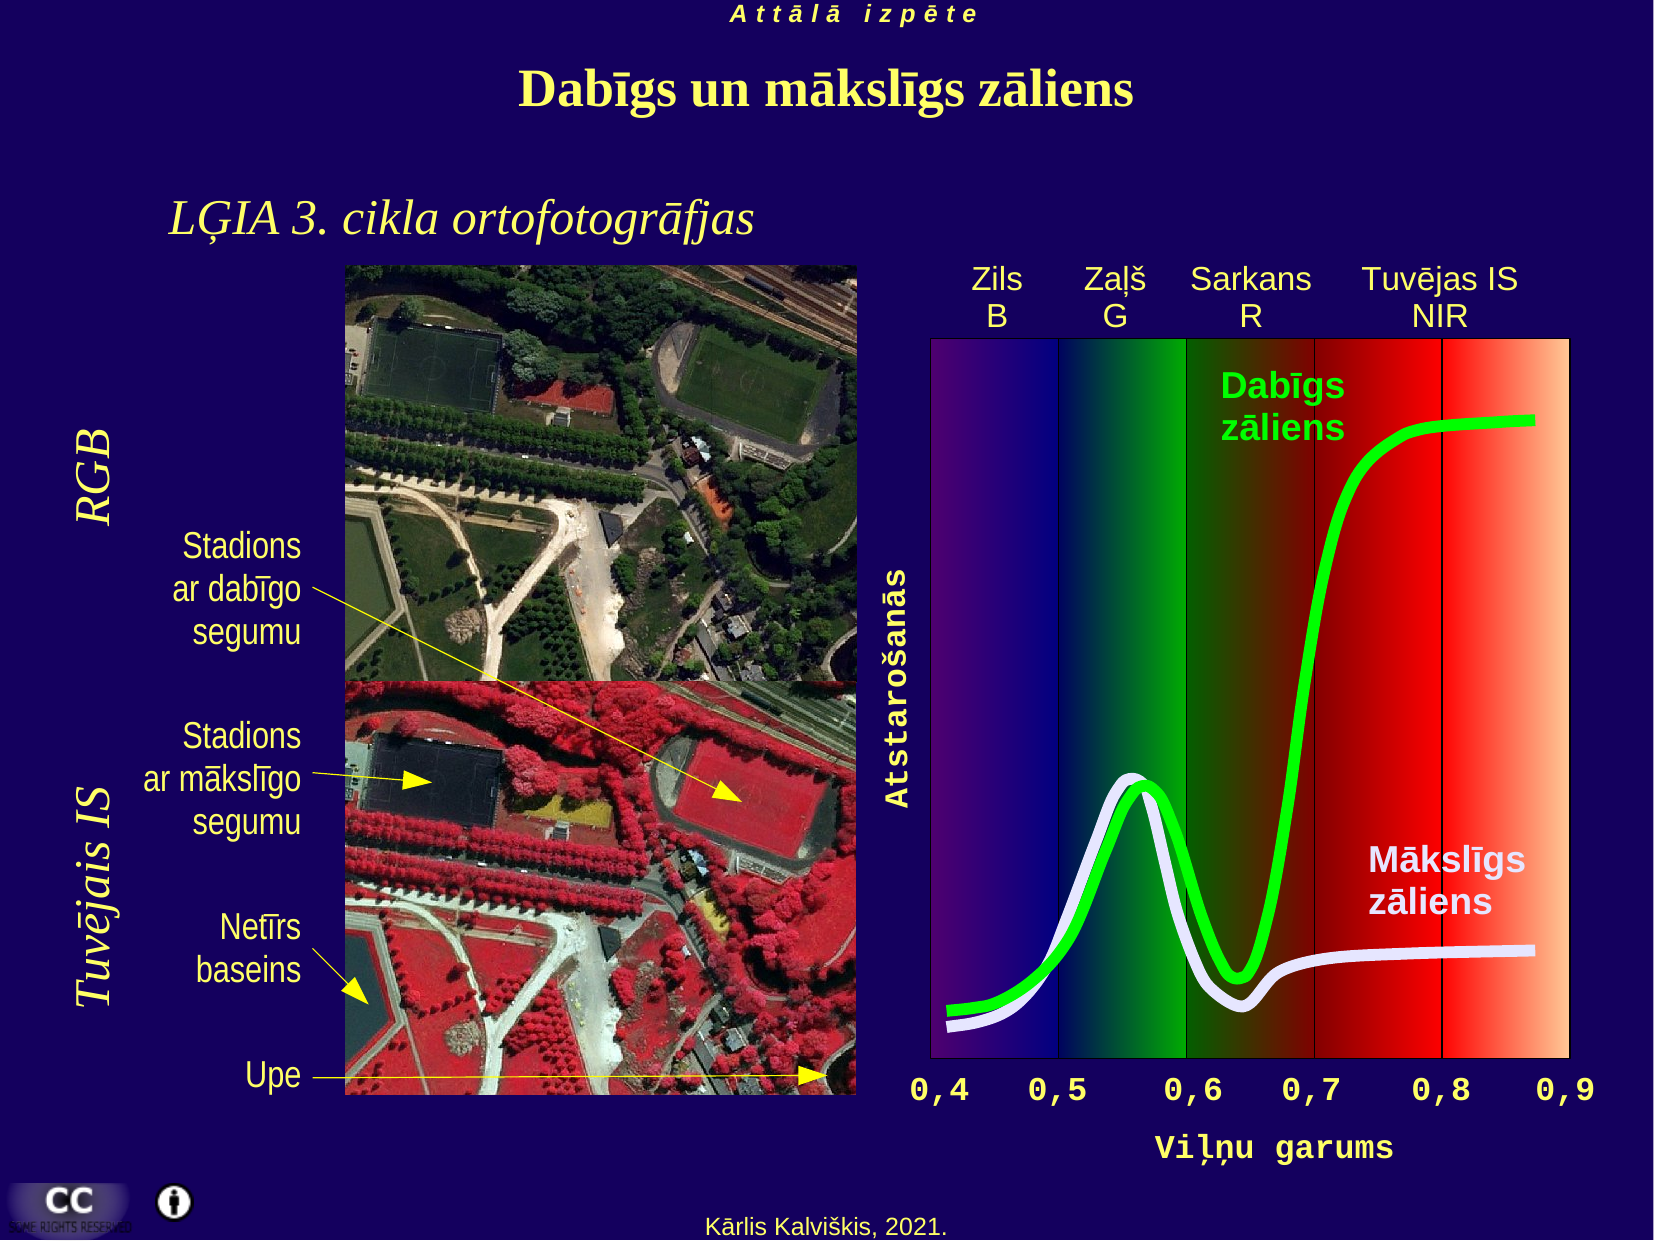

# Dabīgs un mākslīgs zāliens
LĢIA 3. cikla ortofotogrāfjas
Zils
B
Zaļš
G
Sarkans
R
Tuvējas IS
NIR
Dabīgs
zāliens
Atstarošanās
Mākslīgs
zāliens
0,4
0,5
0,6
0,7
0,8
0,9
Viļņu garums
RGB
Stadions
ar dabīgo
segumu
Stadions
ar mākslīgo
segumu
Netīrs
baseins
Upe
Tuvējais IS